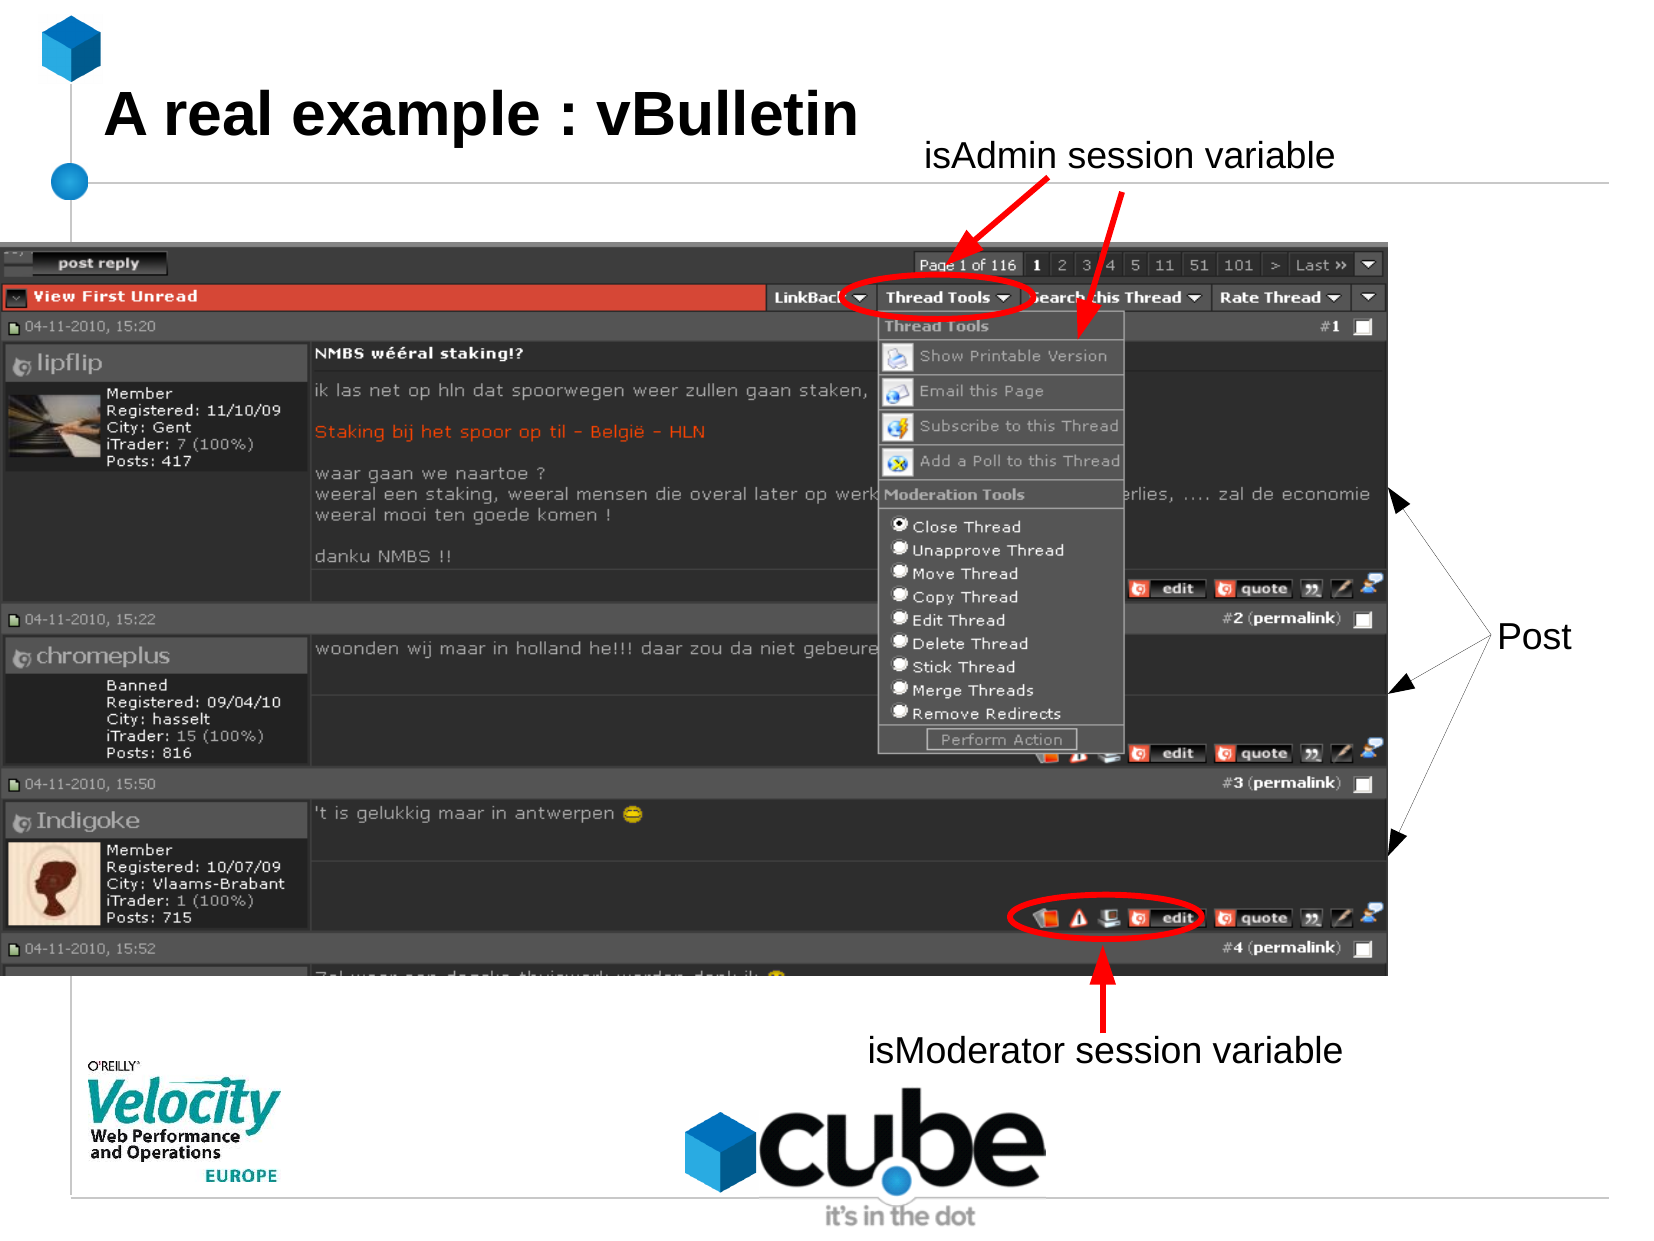

# A real example : vBulletin
isAdmin session variable
Post
isModerator session variable